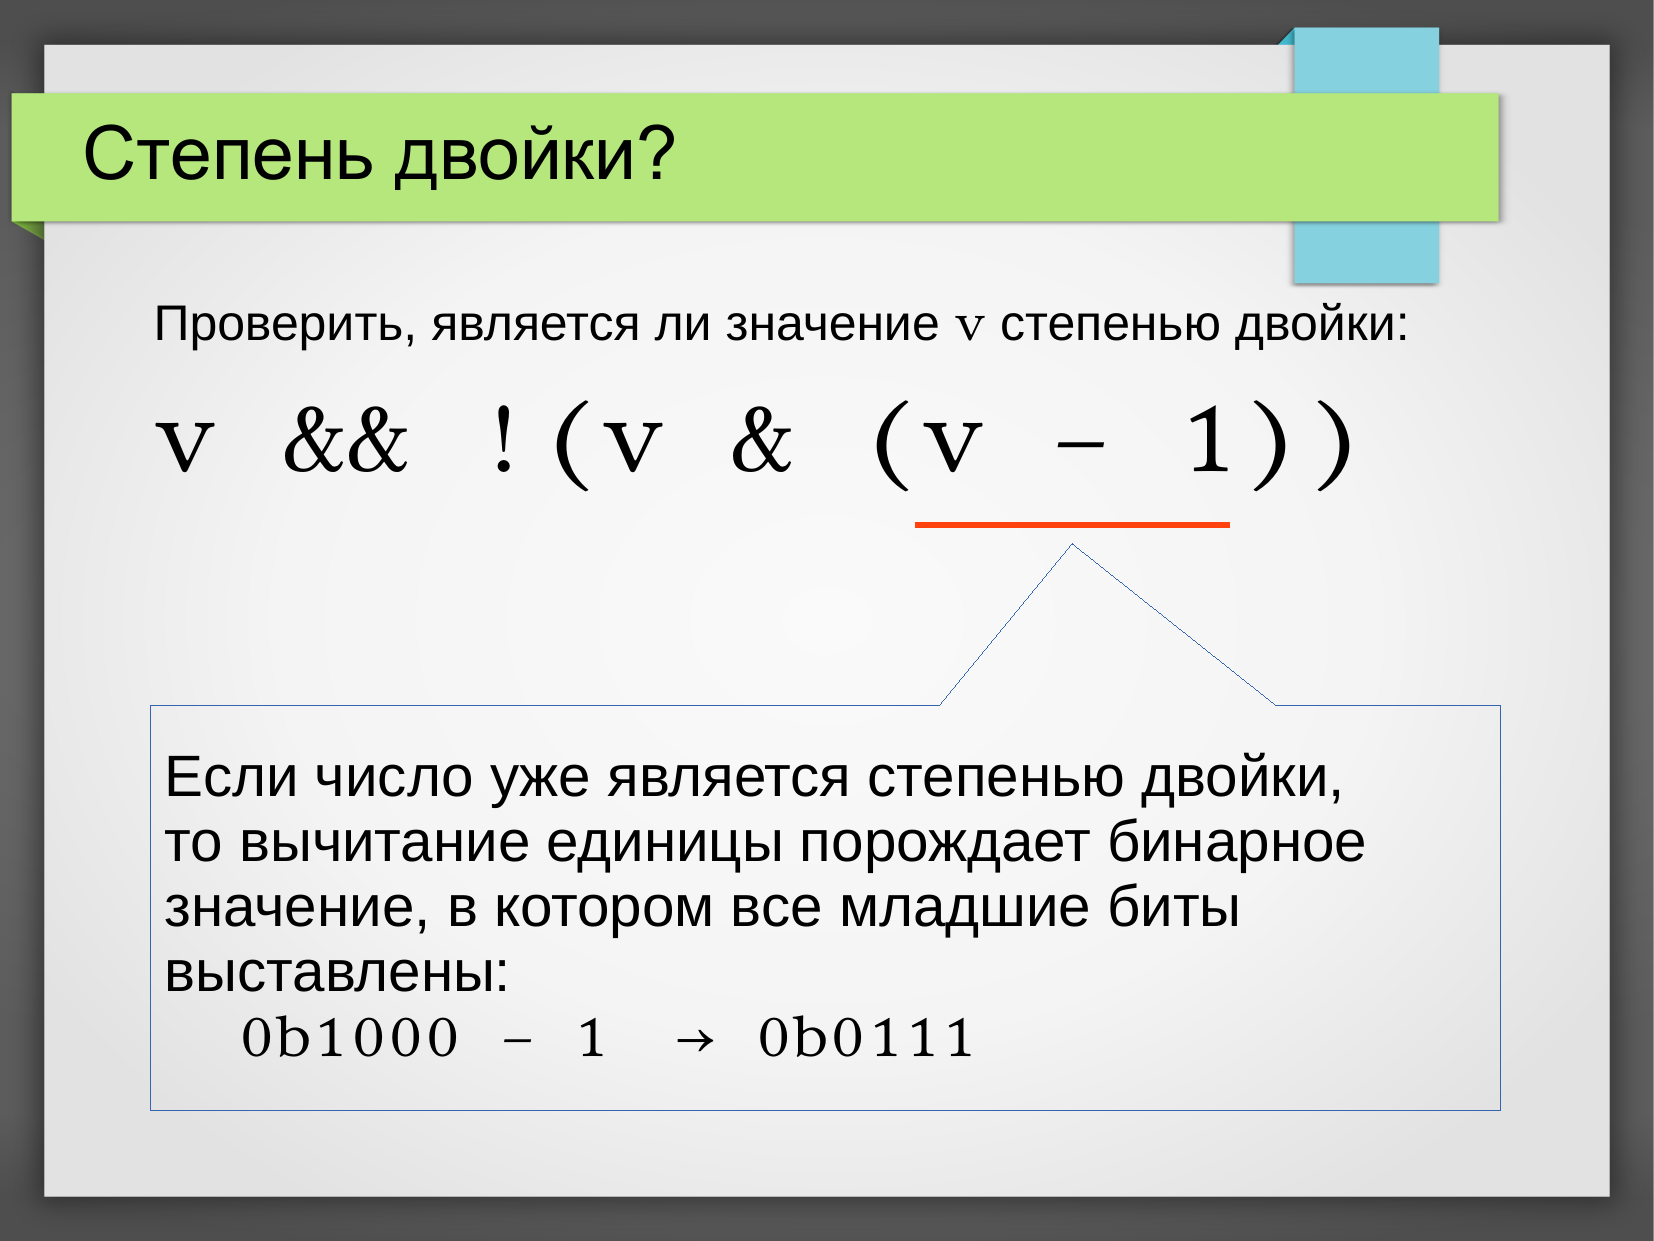

# Степень двойки?
Проверить, является ли значение v степенью двойки:
v && !(v & (v – 1))
Если число уже является степенью двойки,
то вычитание единицы порождает бинарное
значение, в котором все младшие биты
выставлены:
	0b1000 – 1 → 	0b0111